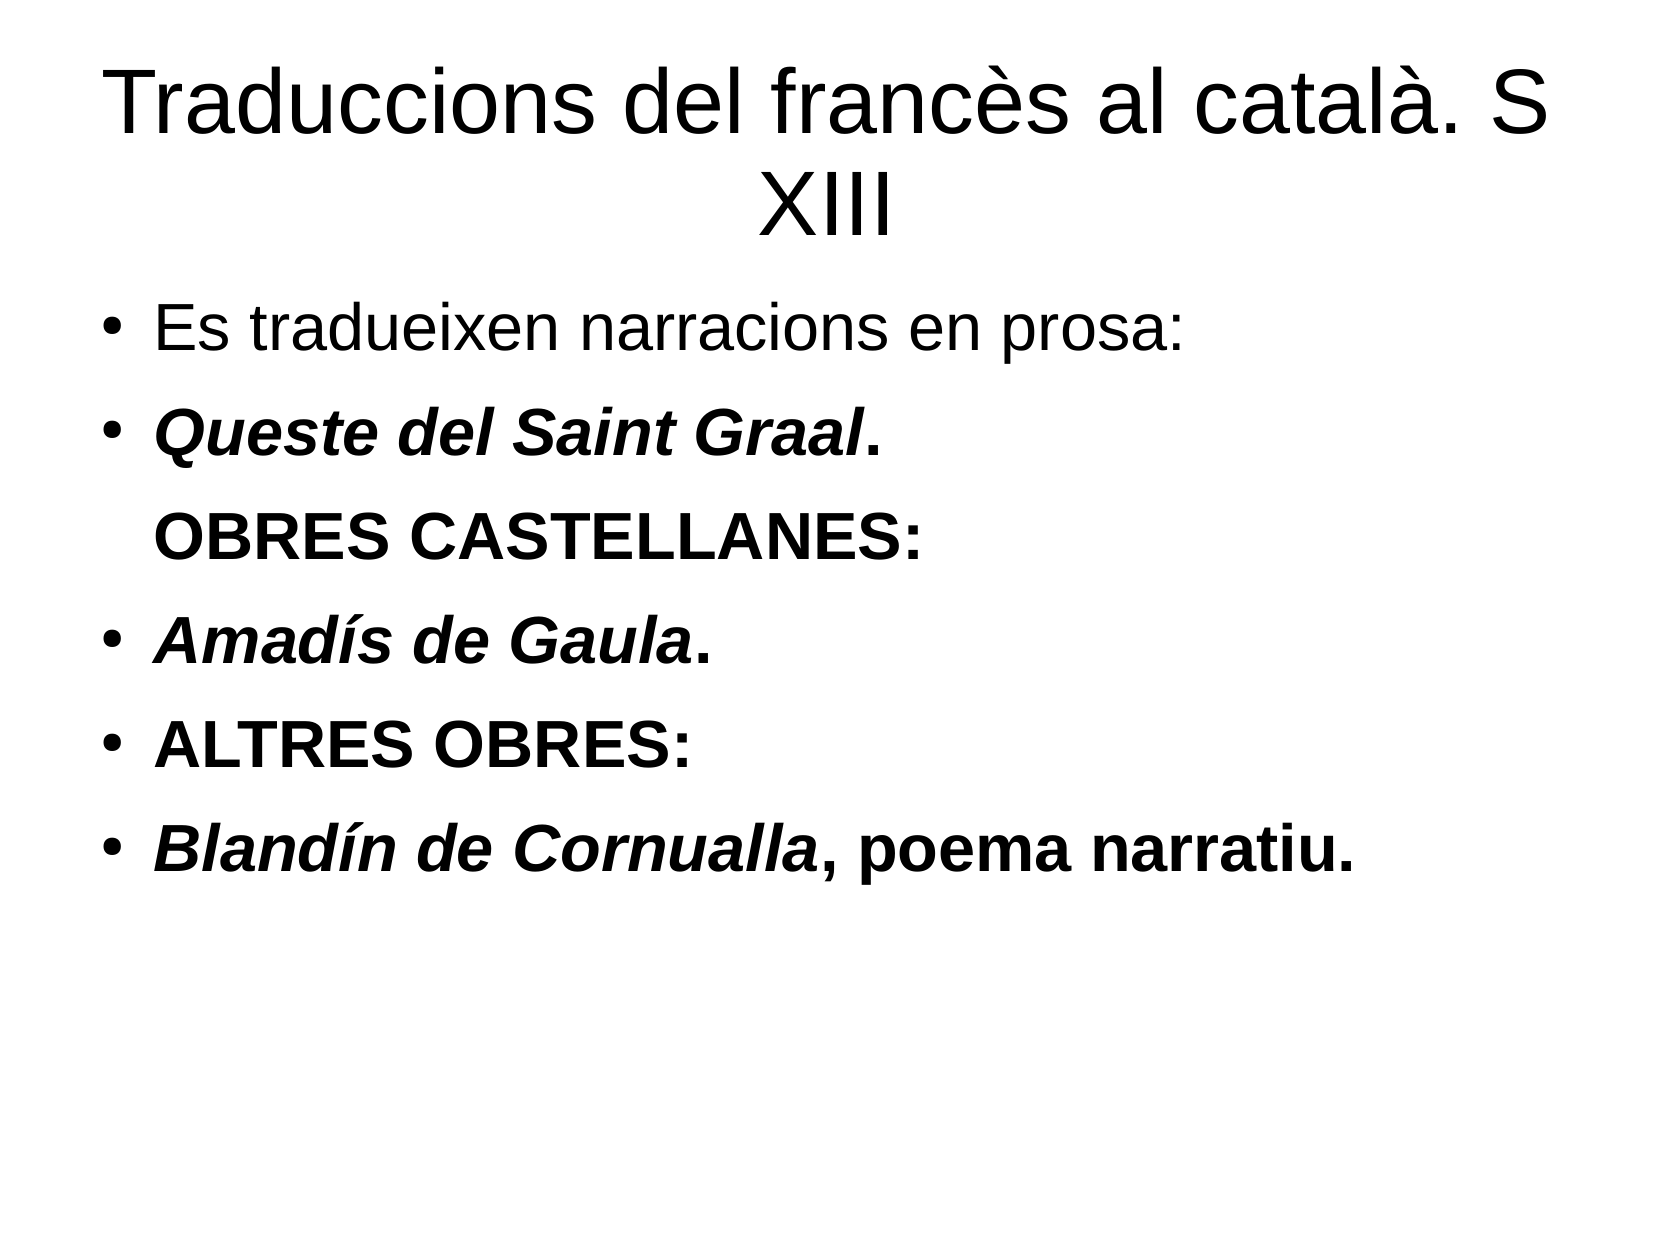

# Traduccions del francès al català. S XIII
Es tradueixen narracions en prosa:
Queste del Saint Graal.
OBRES CASTELLANES:
Amadís de Gaula.
ALTRES OBRES:
Blandín de Cornualla, poema narratiu.